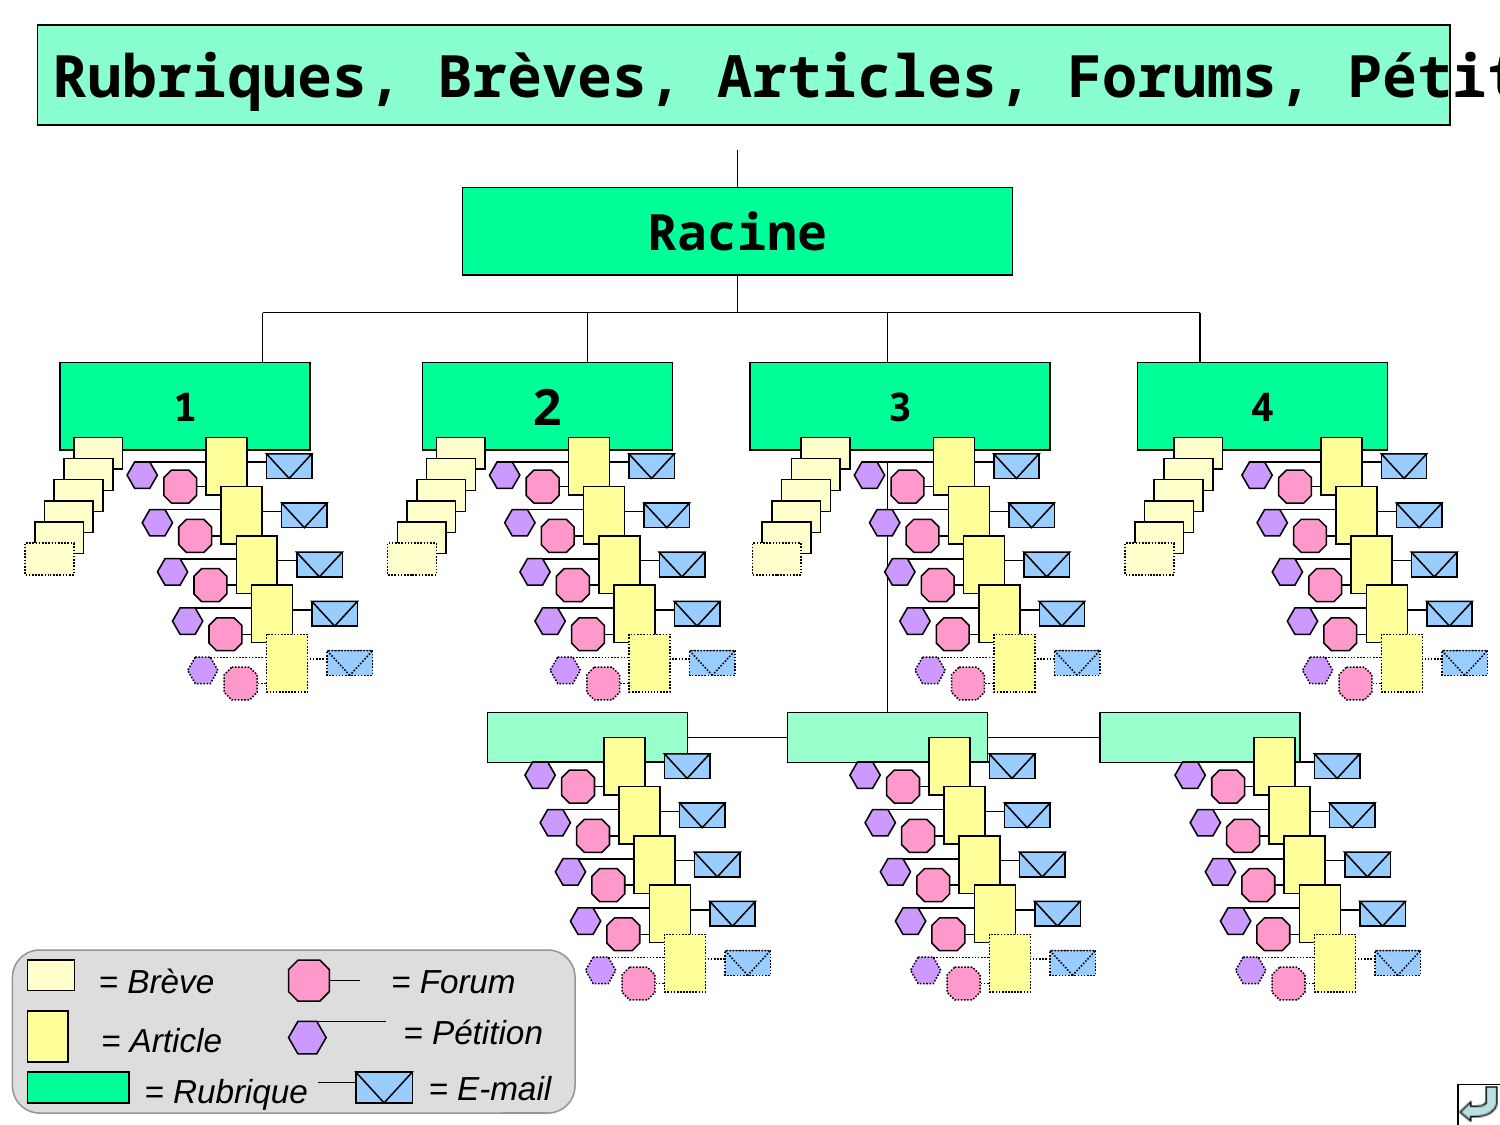

Rubriques, Brèves, Articles, Forums, Pétitions, e-mail
Racine
1
2
3
4
= Brève
= Forum
= Pétition
= Article
= E-mail
= Rubrique